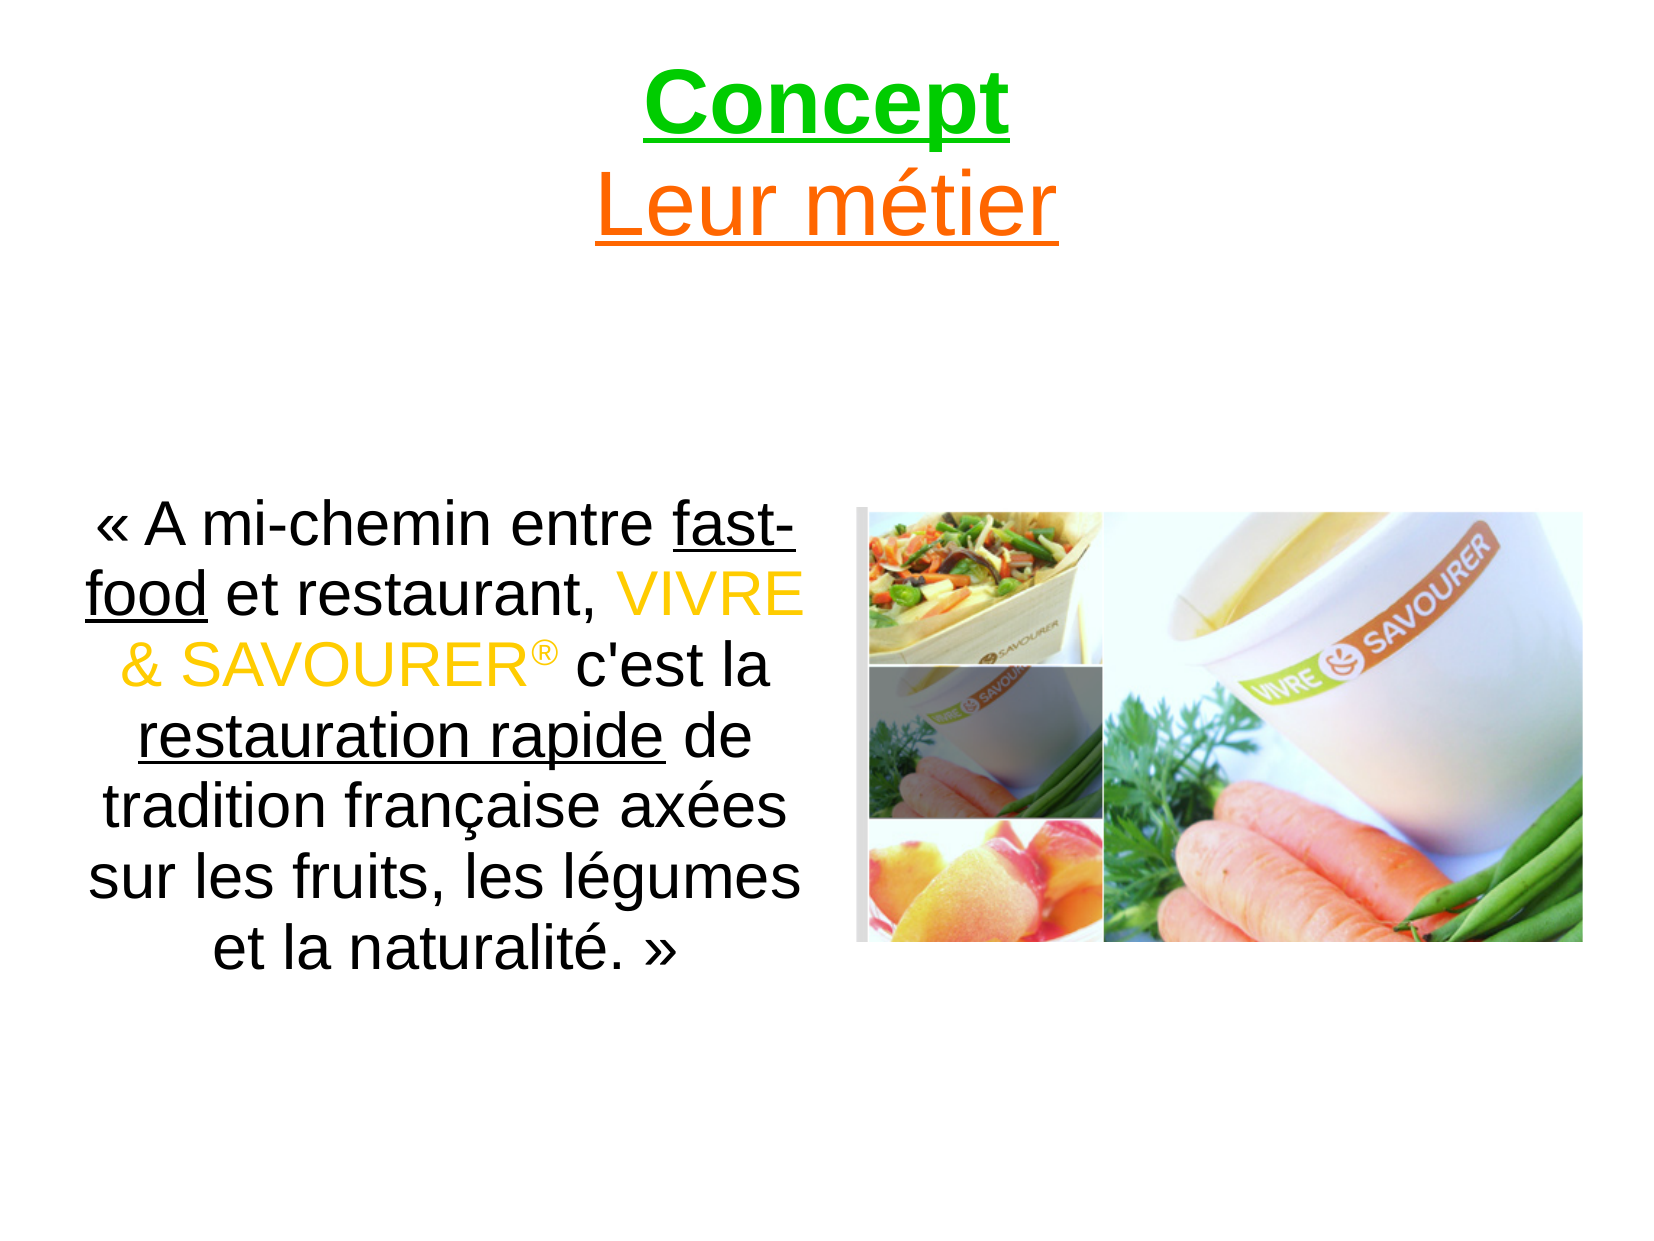

# Concept Leur métier
« A mi-chemin entre fast-food et restaurant, VIVRE & SAVOURER® c'est la restauration rapide de tradition française axées sur les fruits, les légumes et la naturalité. »